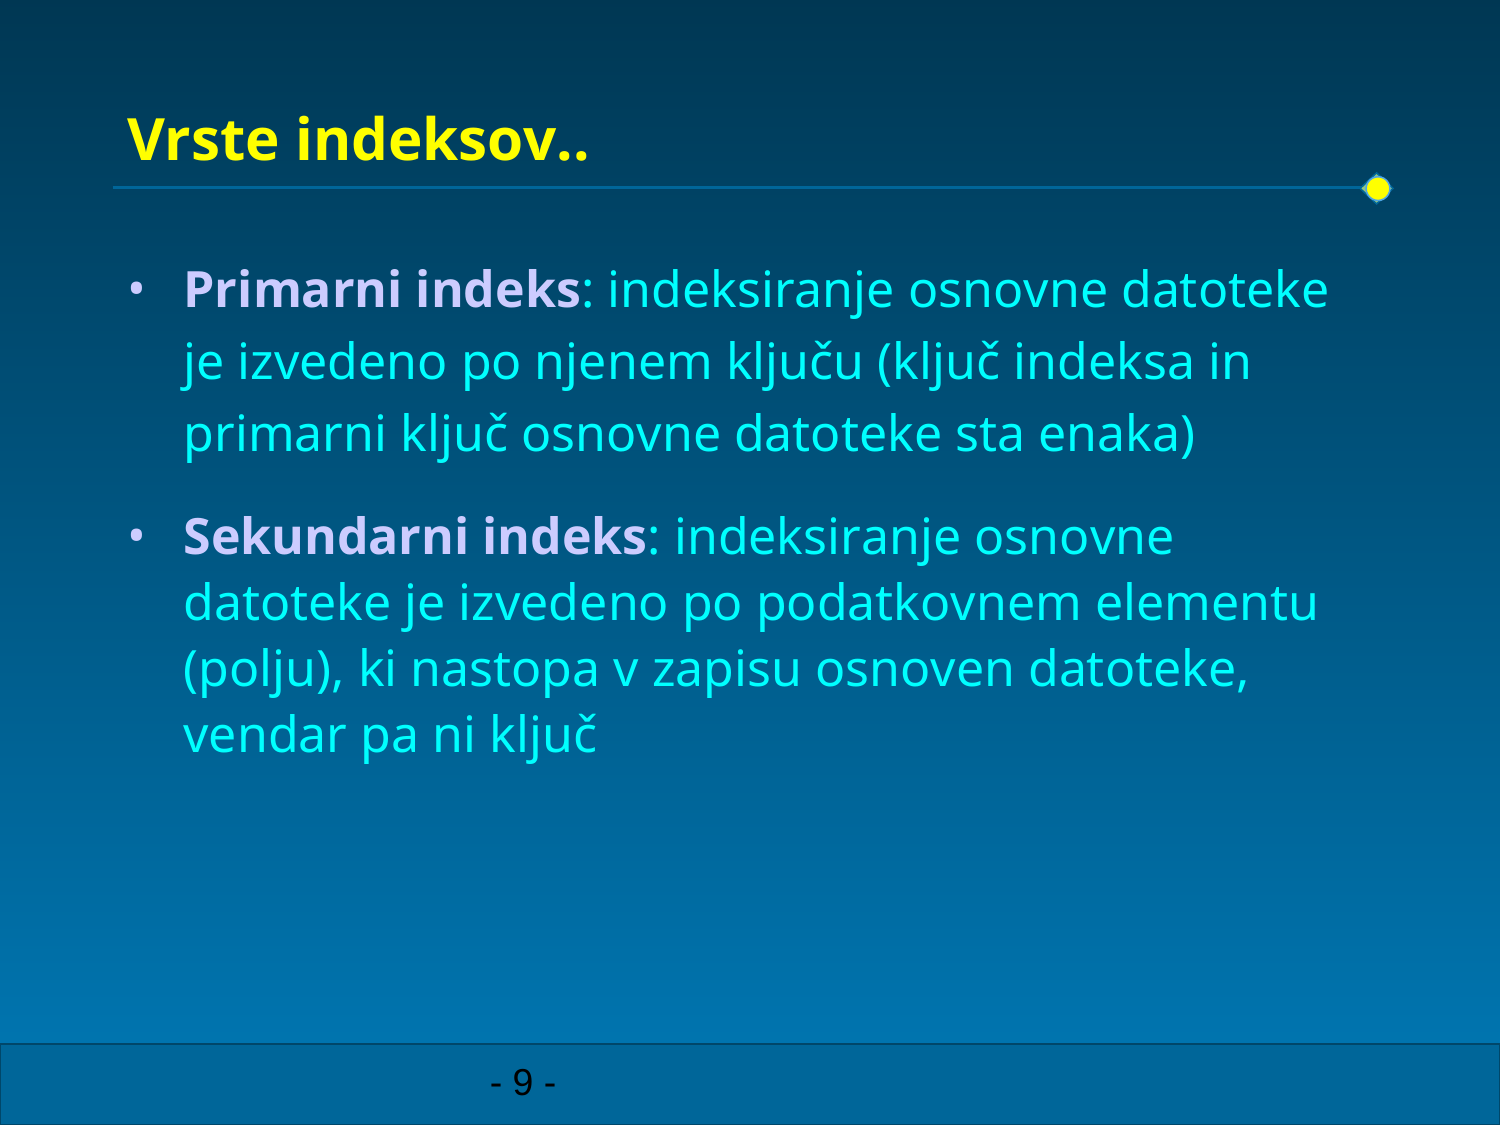

# Vrste indeksov..
Primarni indeks: indeksiranje osnovne datoteke je izvedeno po njenem ključu (ključ indeksa in primarni ključ osnovne datoteke sta enaka)
Sekundarni indeks: indeksiranje osnovne datoteke je izvedeno po podatkovnem elementu (polju), ki nastopa v zapisu osnoven datoteke, vendar pa ni ključ